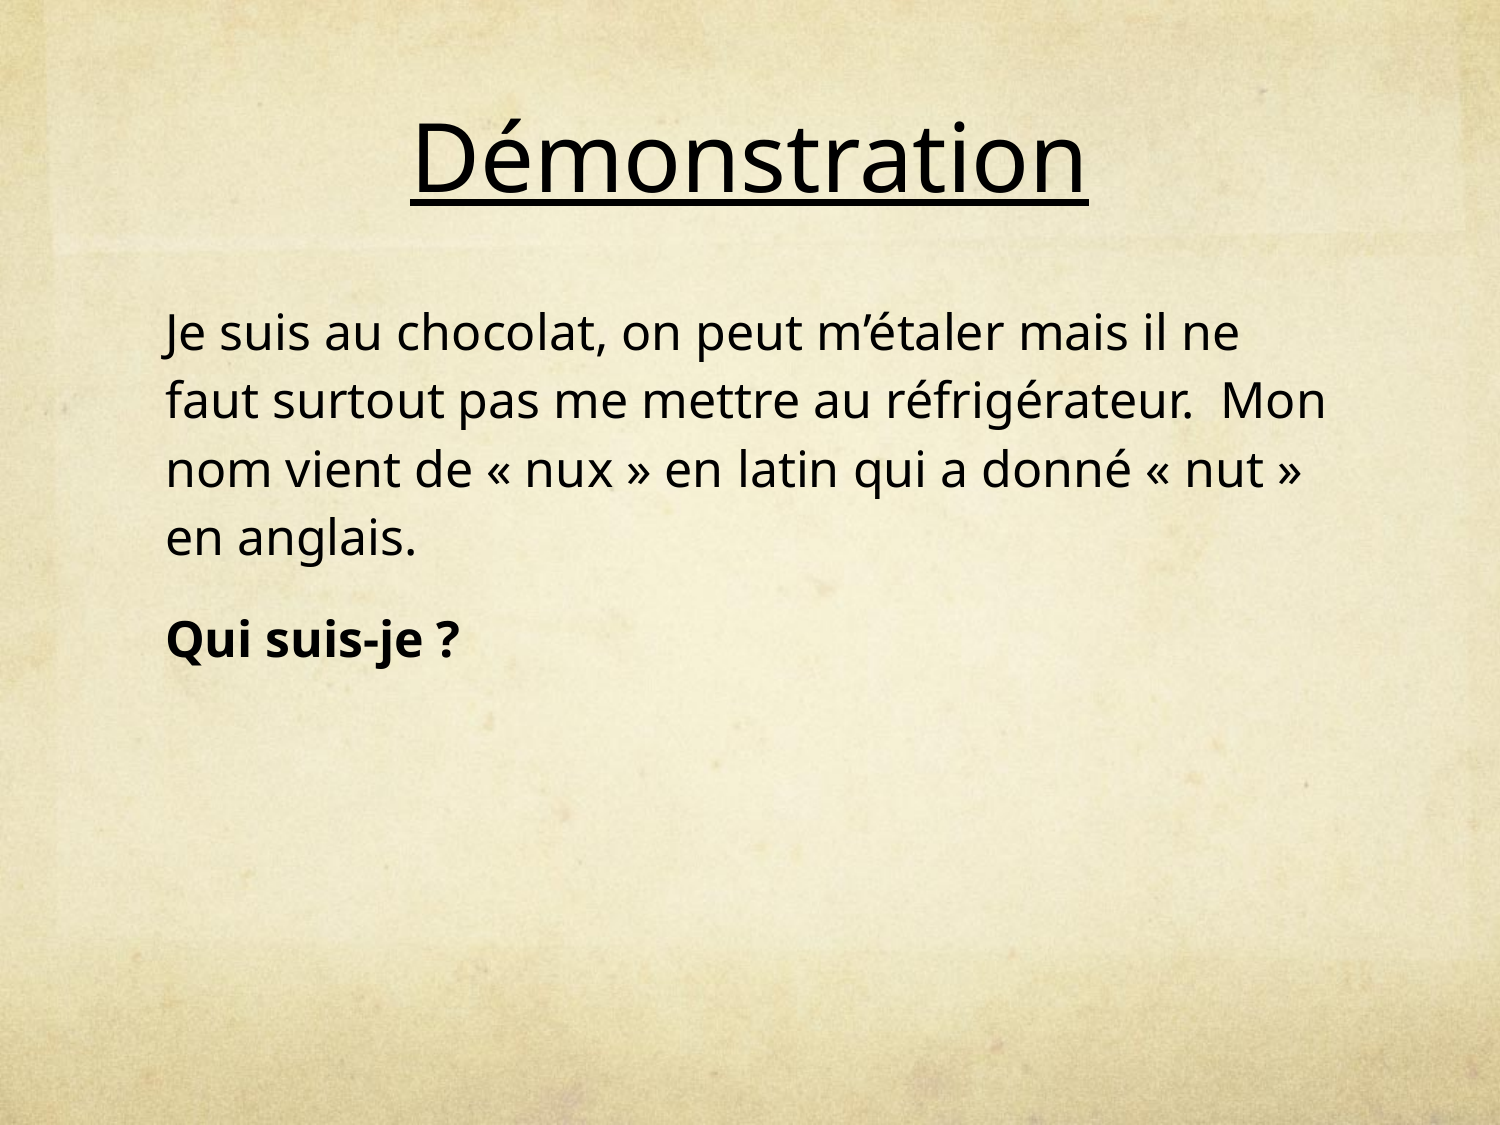

# Démonstration
Je suis au chocolat, on peut m’étaler mais il ne faut surtout pas me mettre au réfrigérateur. Mon nom vient de « nux » en latin qui a donné « nut » en anglais.
Qui suis-je ?